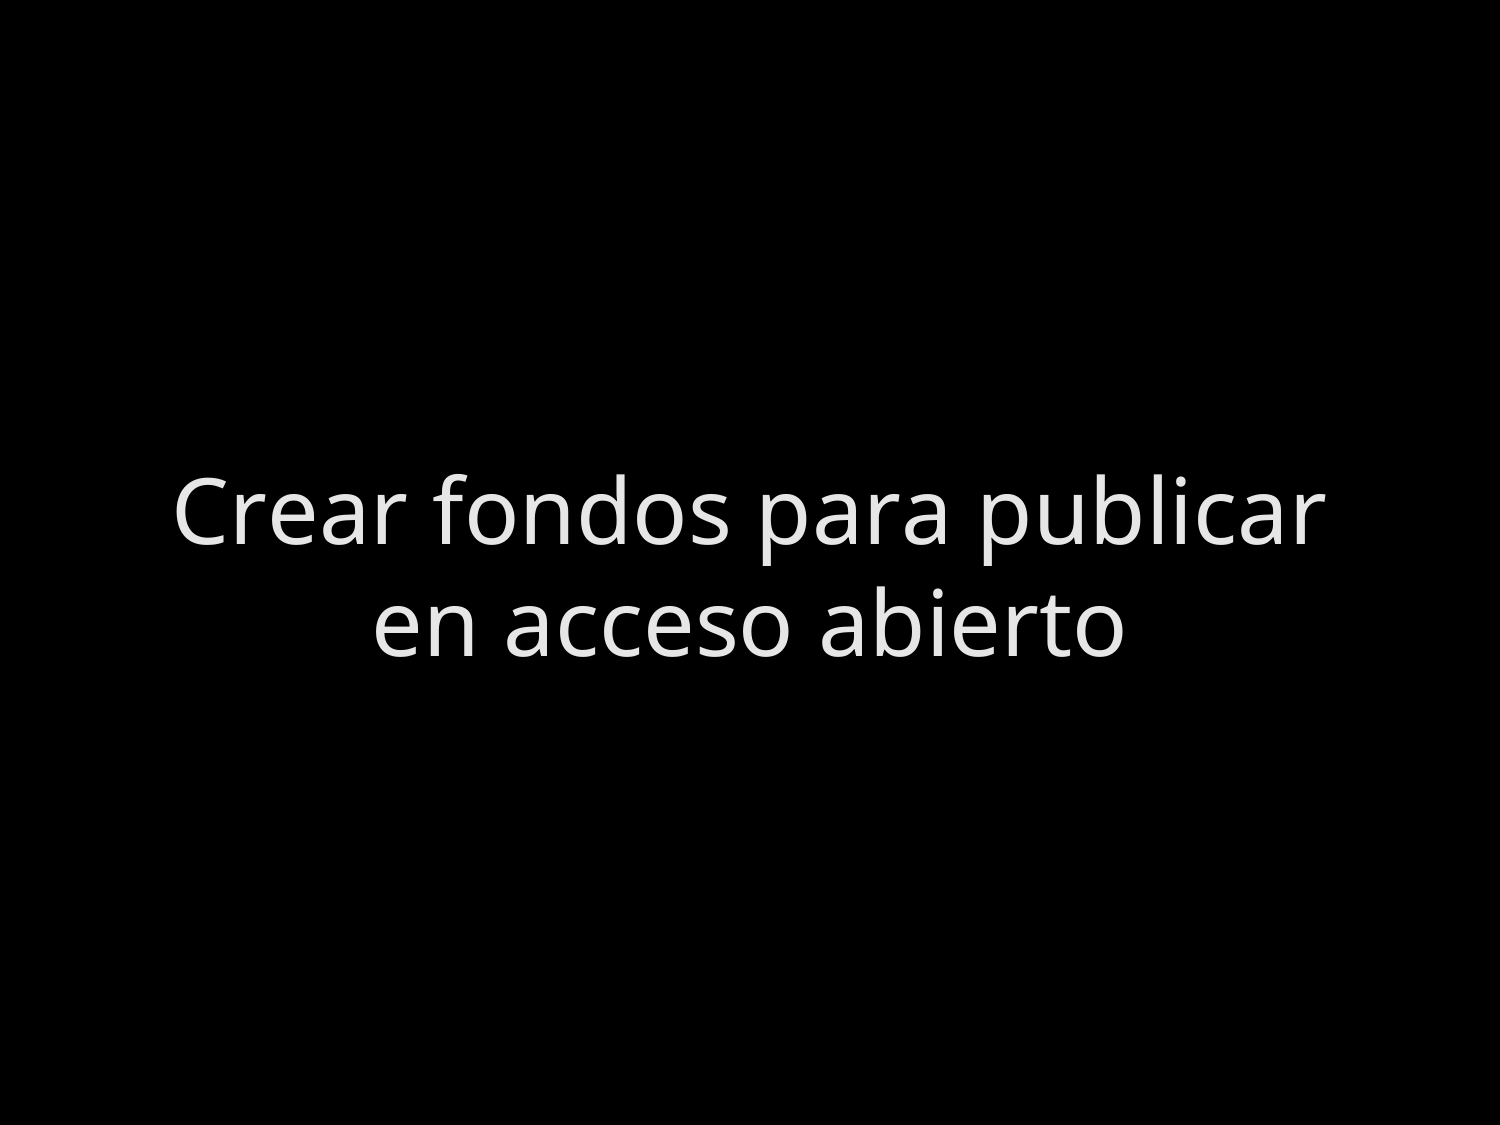

# Crear fondos para publicar
en acceso abierto